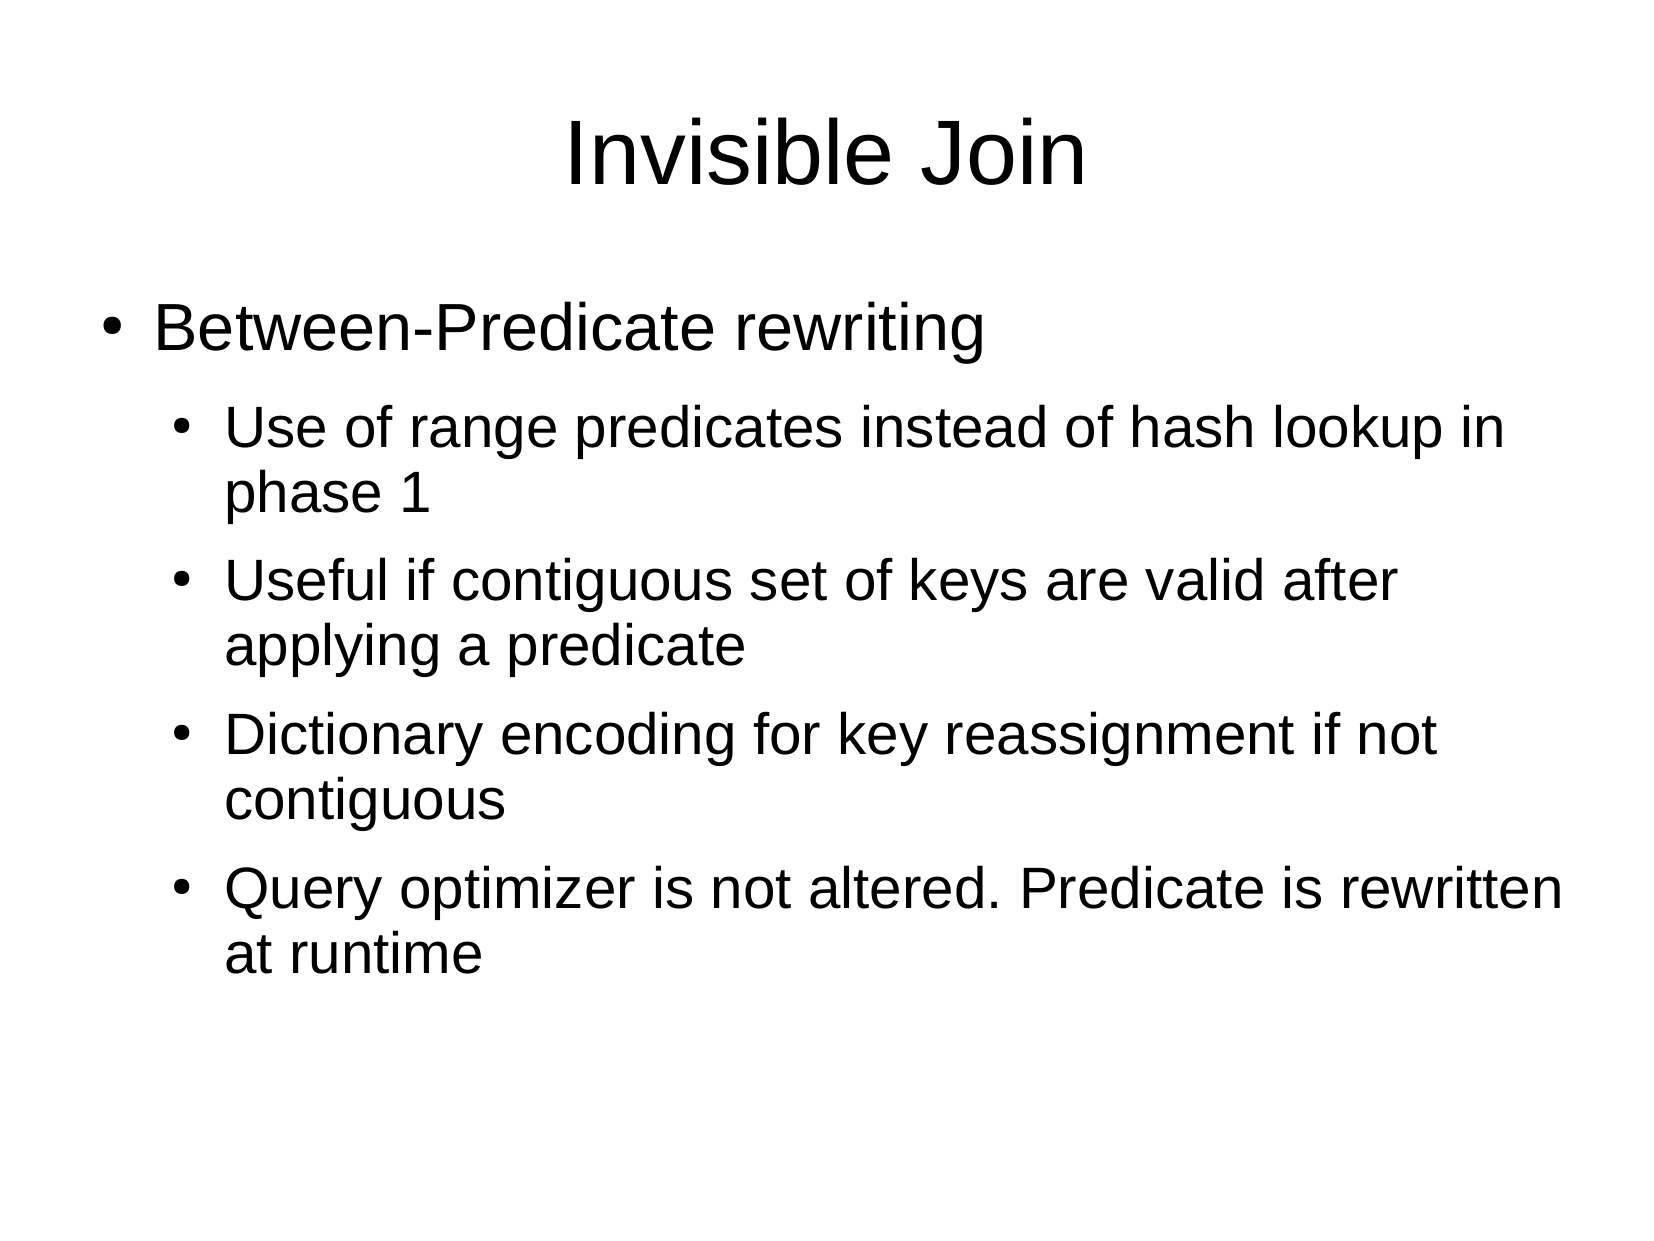

# Invisible Join
Between-Predicate rewriting
Use of range predicates instead of hash lookup in phase 1
Useful if contiguous set of keys are valid after applying a predicate
Dictionary encoding for key reassignment if not contiguous
Query optimizer is not altered. Predicate is rewritten at runtime